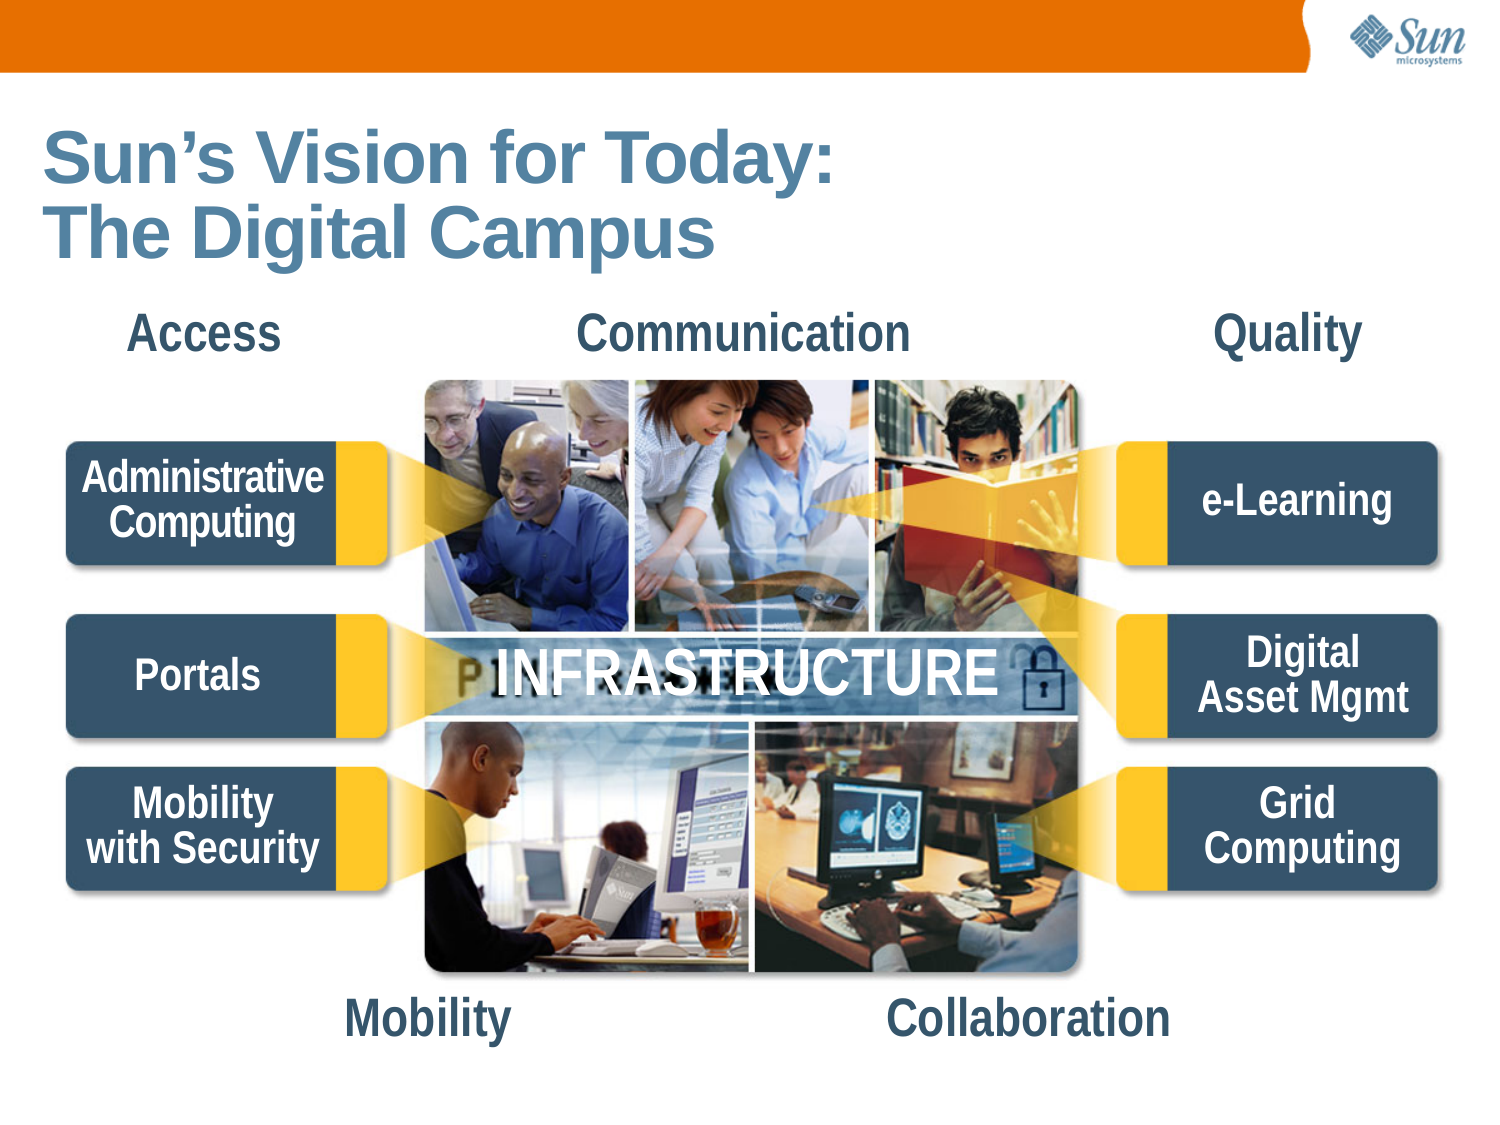

# Sun’s Vision for Today: The Digital Campus
Access
Communication
Quality
Administrative
Computing
e-Learning
Digital
Asset Mgmt
INFRASTRUCTURE
Portals
Mobility
with Security
Grid
Computing
Mobility
Collaboration